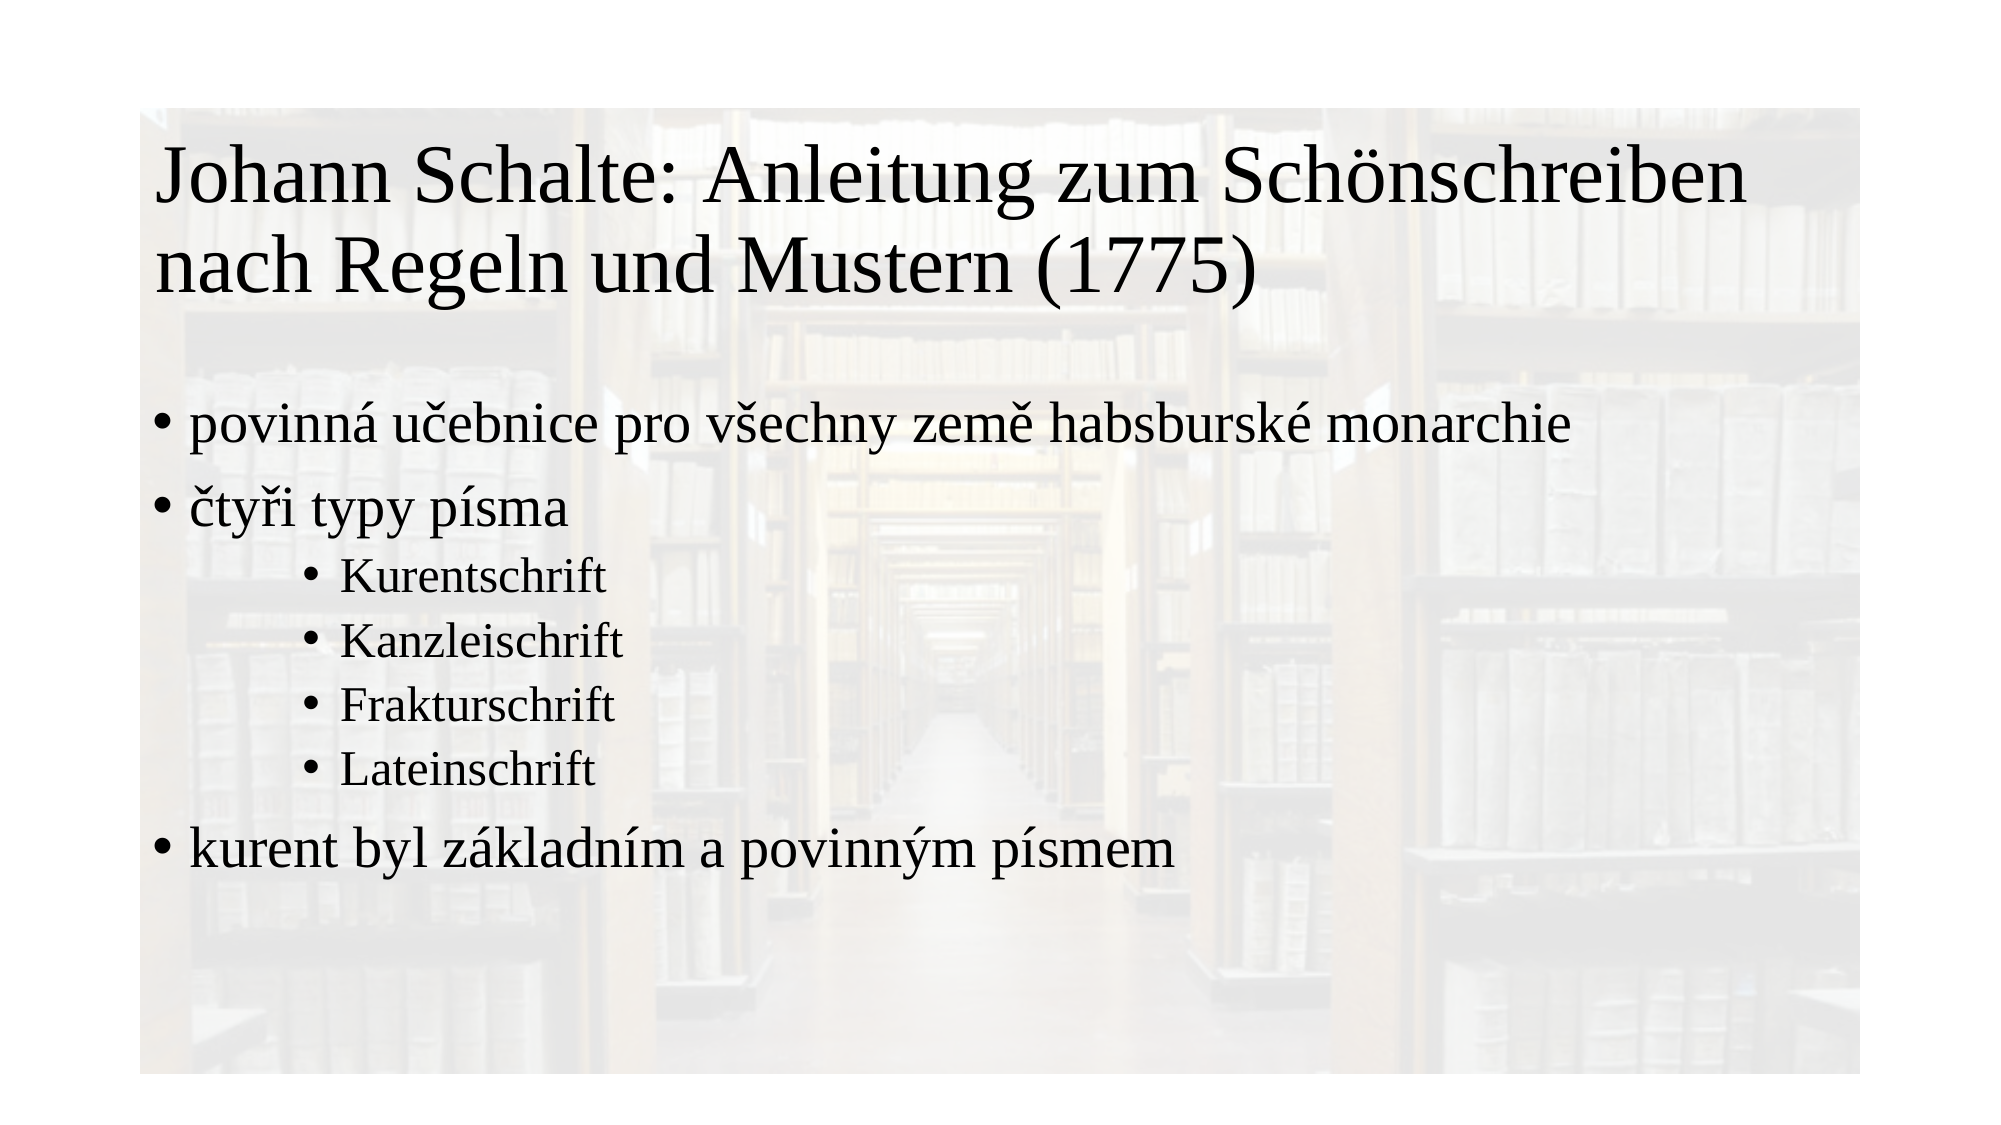

# Johann Schalte: Anleitung zum Schönschreiben nach Regeln und Mustern (1775)
povinná učebnice pro všechny země habsburské monarchie
čtyři typy písma
Kurentschrift
Kanzleischrift
Frakturschrift
Lateinschrift
kurent byl základním a povinným písmem